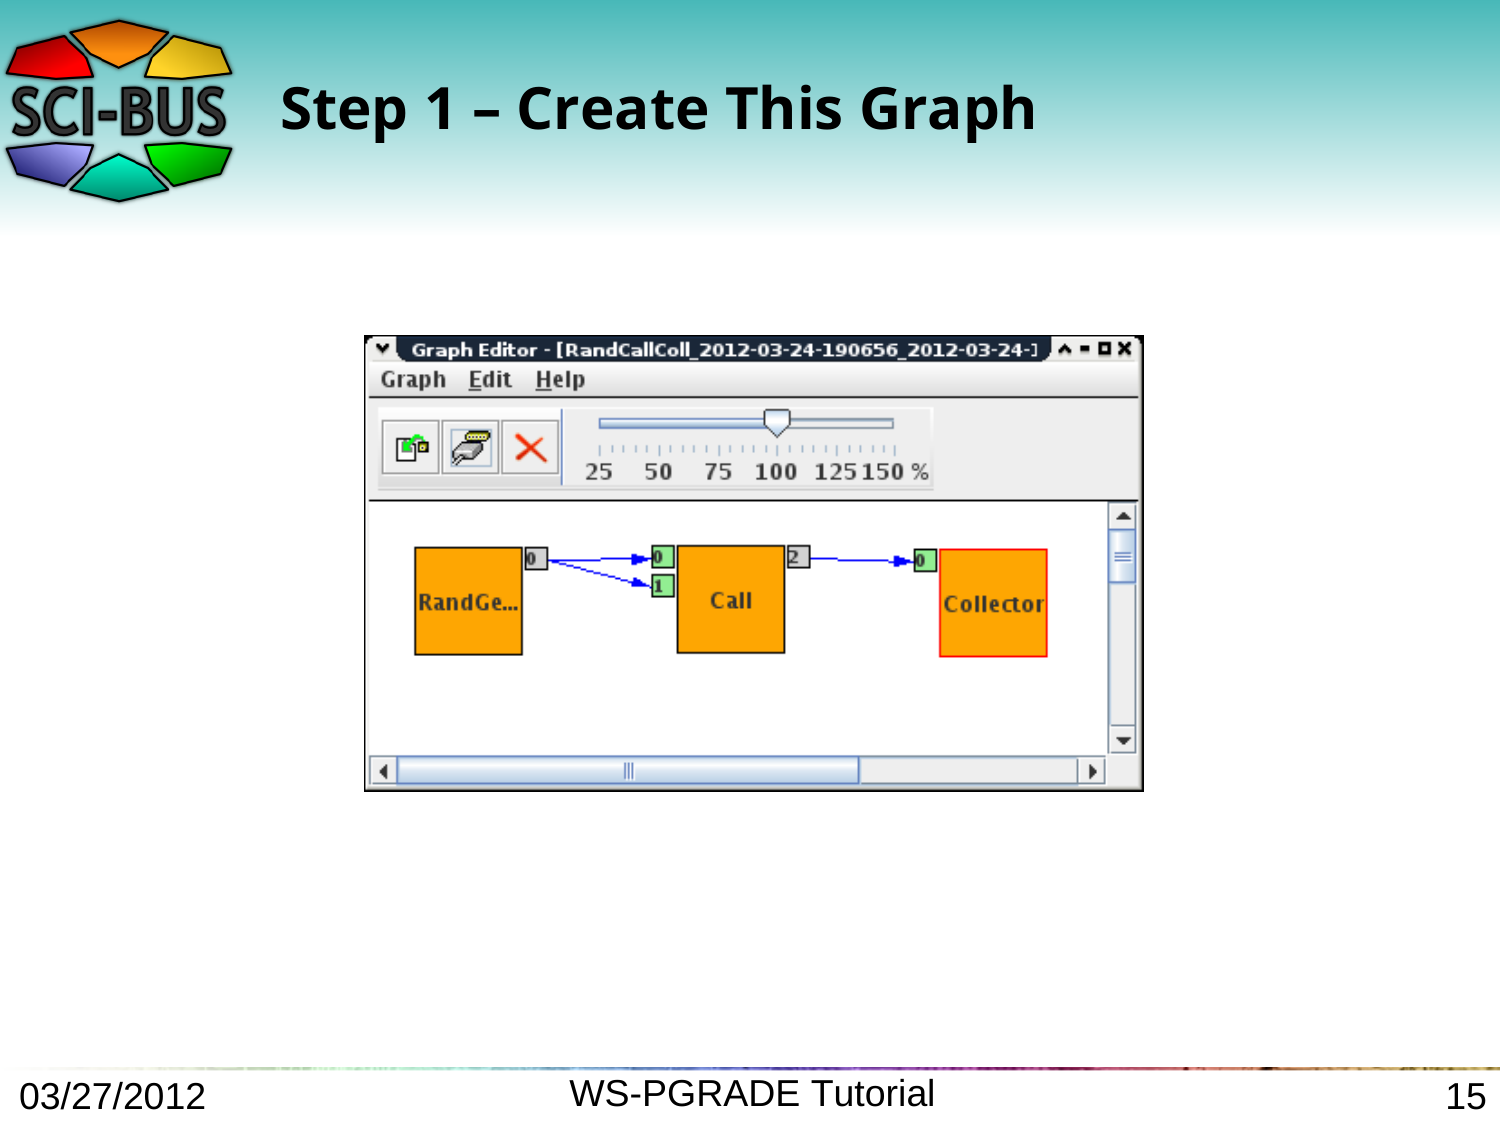

# Step 1 – Create This Graph
Footer
5/29/2006
15